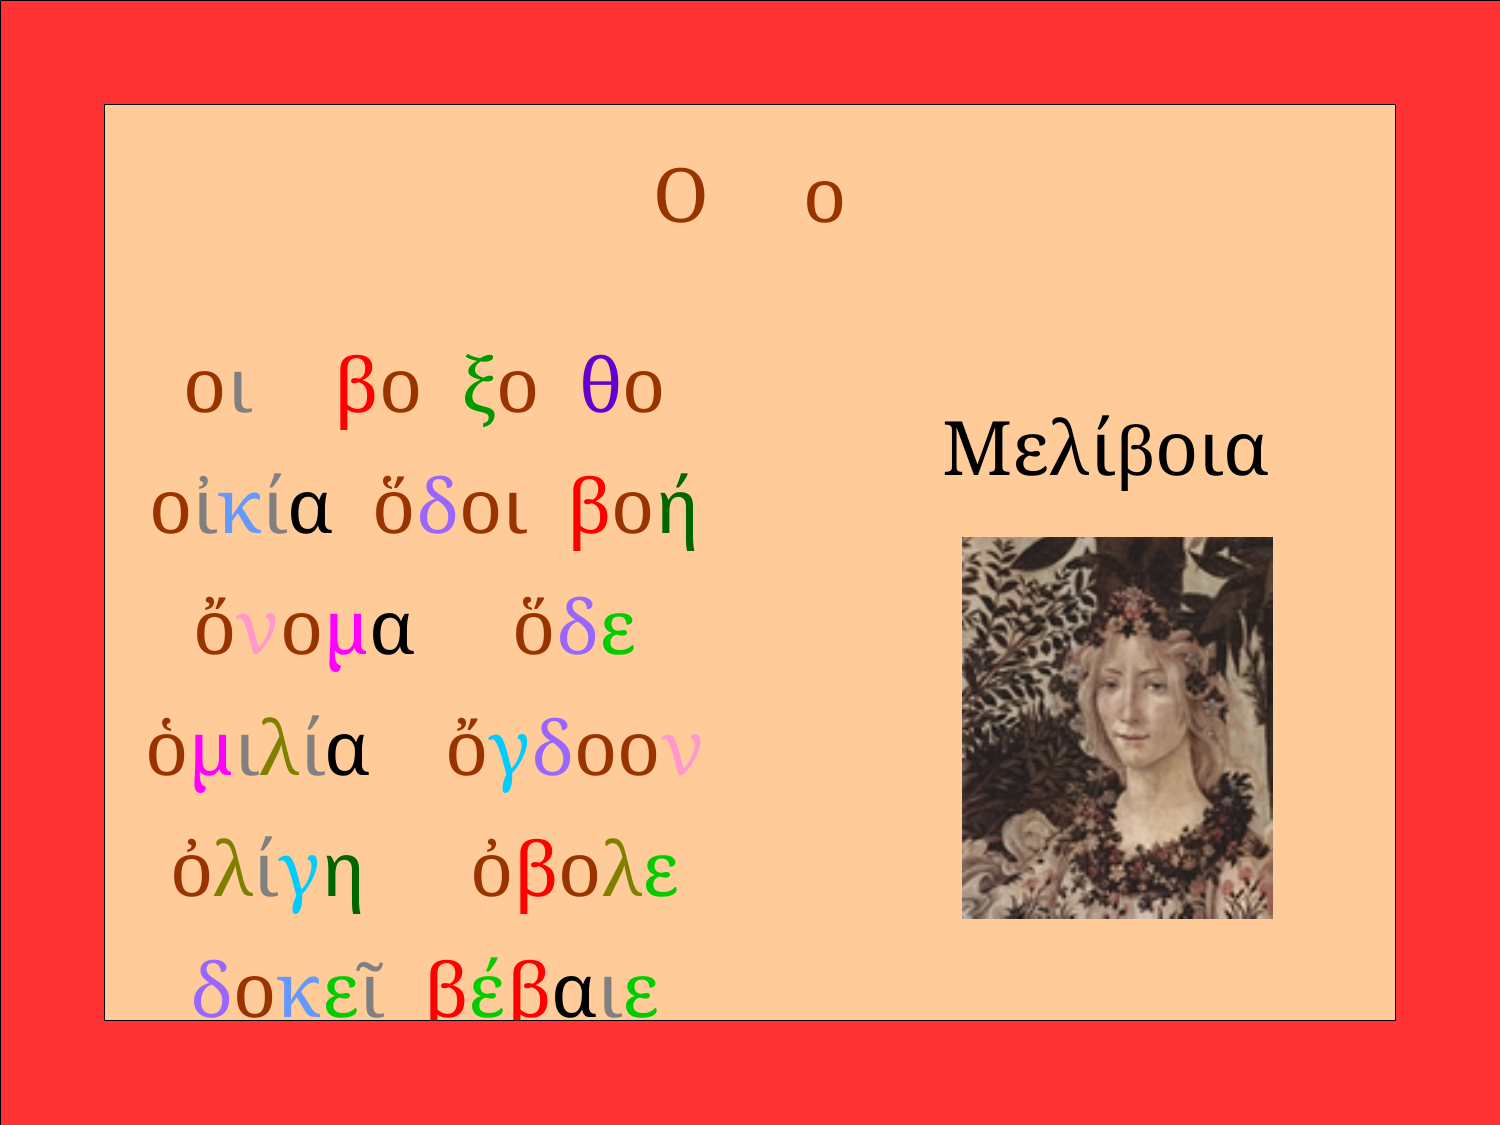

# Ο	ο
οι	βο ξο θο
οἰκία ὅδοι βοή
ὄνομα	 ὅδε
ὁμιλία	ὄγδοον
ὀλίγη 	ὀβολε
δοκεῖ βέβαιε
Μελίβοια